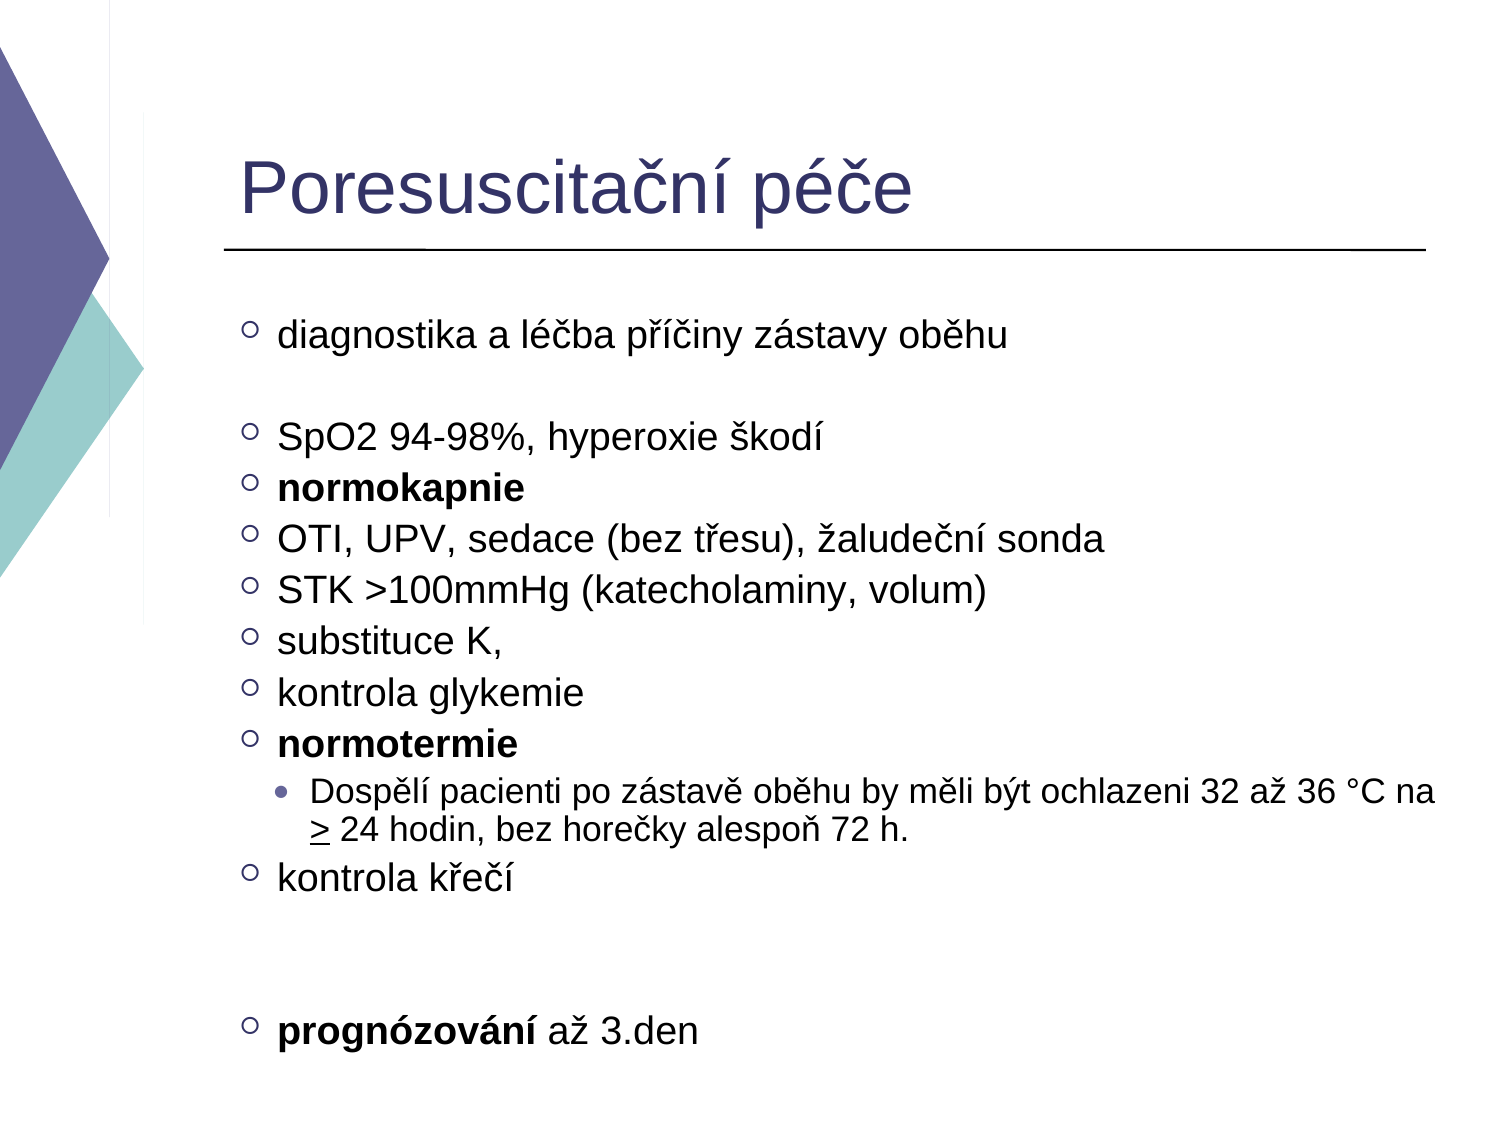

# Poresuscitační péče
diagnostika a léčba příčiny zástavy oběhu
SpO2 94-98%, hyperoxie škodí
normokapnie
OTI, UPV, sedace (bez třesu), žaludeční sonda
STK >100mmHg (katecholaminy, volum)
substituce K,
kontrola glykemie
normotermie
Dospělí pacienti po zástavě oběhu by měli být ochlazeni 32 až 36 °C na > 24 hodin, bez horečky alespoň 72 h.
kontrola křečí
prognózování až 3.den